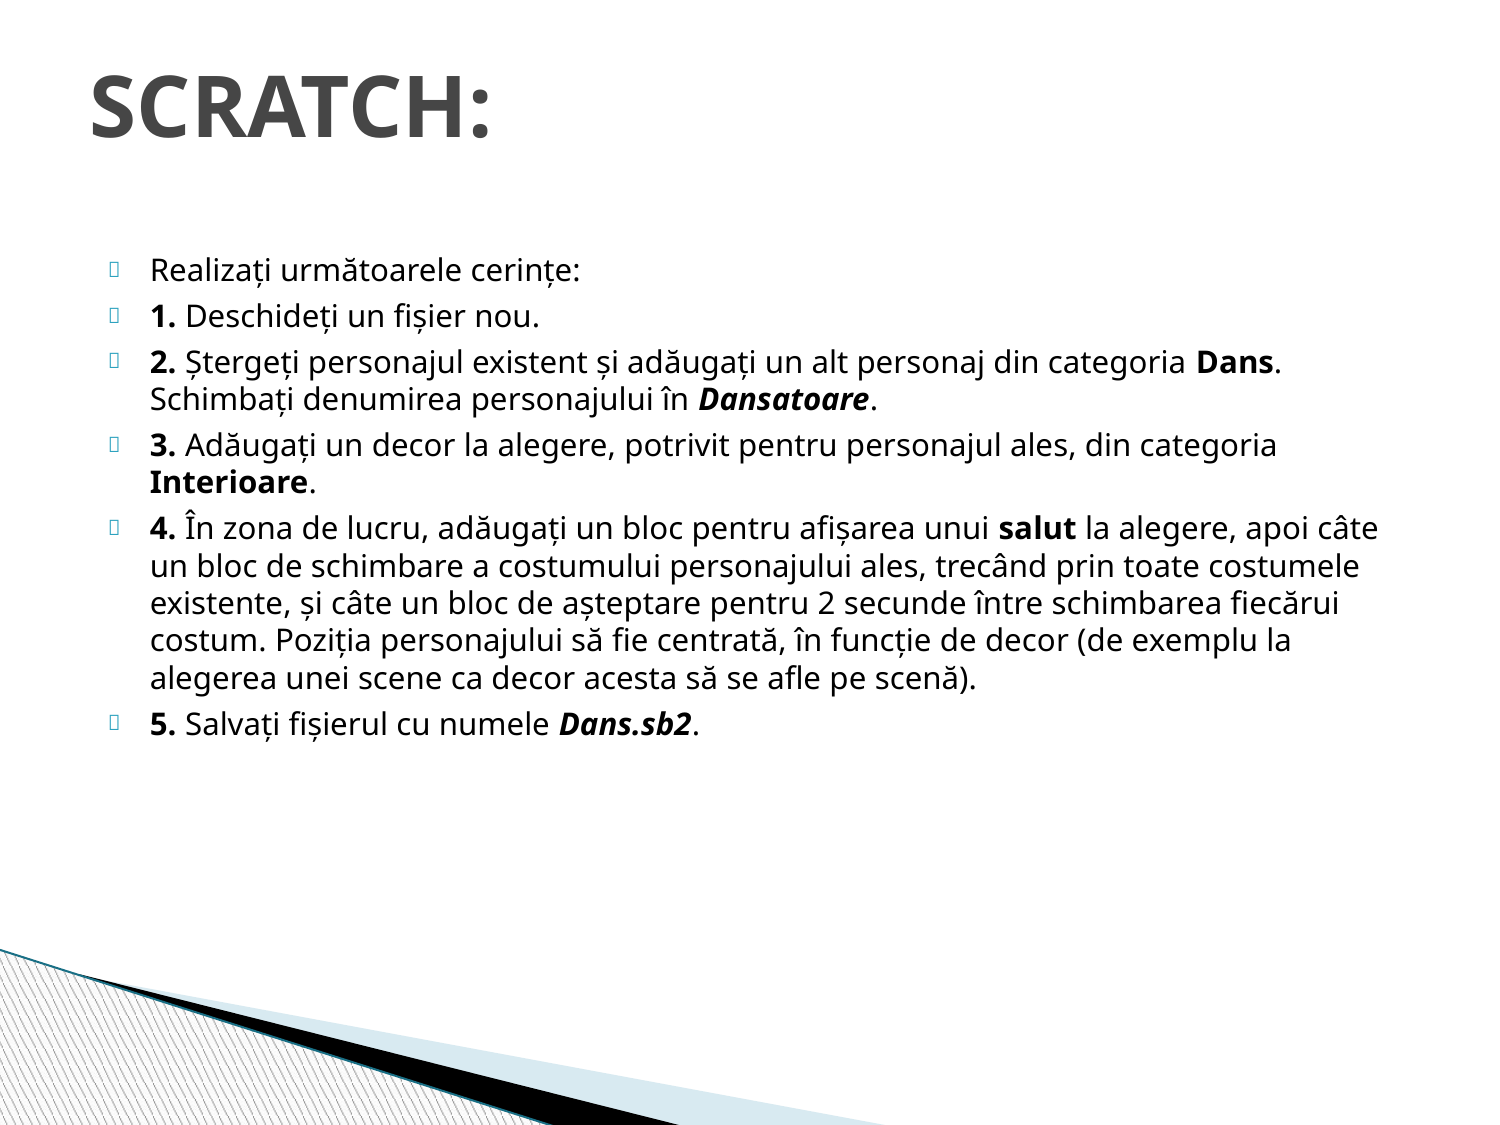

SCRATCH:
# Realizați următoarele cerințe:
1. Deschideți un fișier nou.
2. Ștergeți personajul existent și adăugați un alt personaj din categoria Dans. Schimbați denumirea personajului în Dansatoare.
3. Adăugați un decor la alegere, potrivit pentru personajul ales, din categoria Interioare.
4. În zona de lucru, adăugați un bloc pentru afișarea unui salut la alegere, apoi câte un bloc de schimbare a costumului personajului ales, trecând prin toate costumele existente, și câte un bloc de așteptare pentru 2 secunde între schimbarea fiecărui costum. Poziția personajului să fie centrată, în funcție de decor (de exemplu la alegerea unei scene ca decor acesta să se afle pe scenă).
5. Salvați fișierul cu numele Dans.sb2.